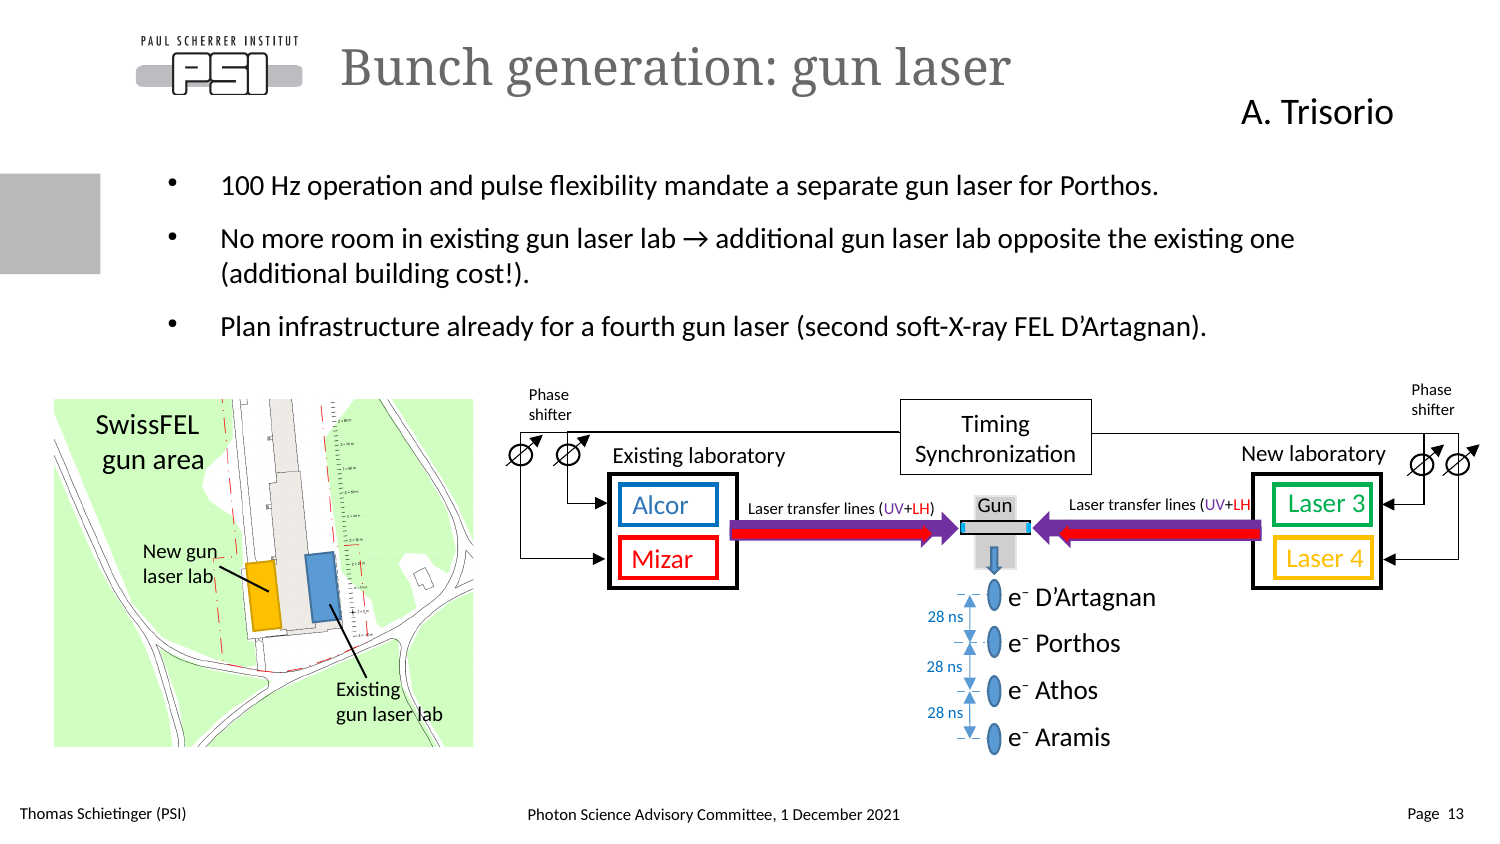

Bunch generation: gun laser
A. Trisorio
# 100 Hz operation and pulse flexibility mandate a separate gun laser for Porthos.
No more room in existing gun laser lab → additional gun laser lab opposite the existing one
(additional building cost!).
Plan infrastructure already for a fourth gun laser (second soft-X-ray FEL D’Artagnan).
Phase
shifter
Phase
shifter
SwissFEL
 gun area
Timing
Synchronization
New laboratory
Existing laboratory
Laser 3
Alcor
Gun
Laser transfer lines (UV+LH)
Laser transfer lines (UV+LH)
New gun
laser lab
Laser 4
Mizar
e– D’Artagnan
28 ns
e– Porthos
28 ns
e– Athos
Existing
gun laser lab
28 ns
e– Aramis